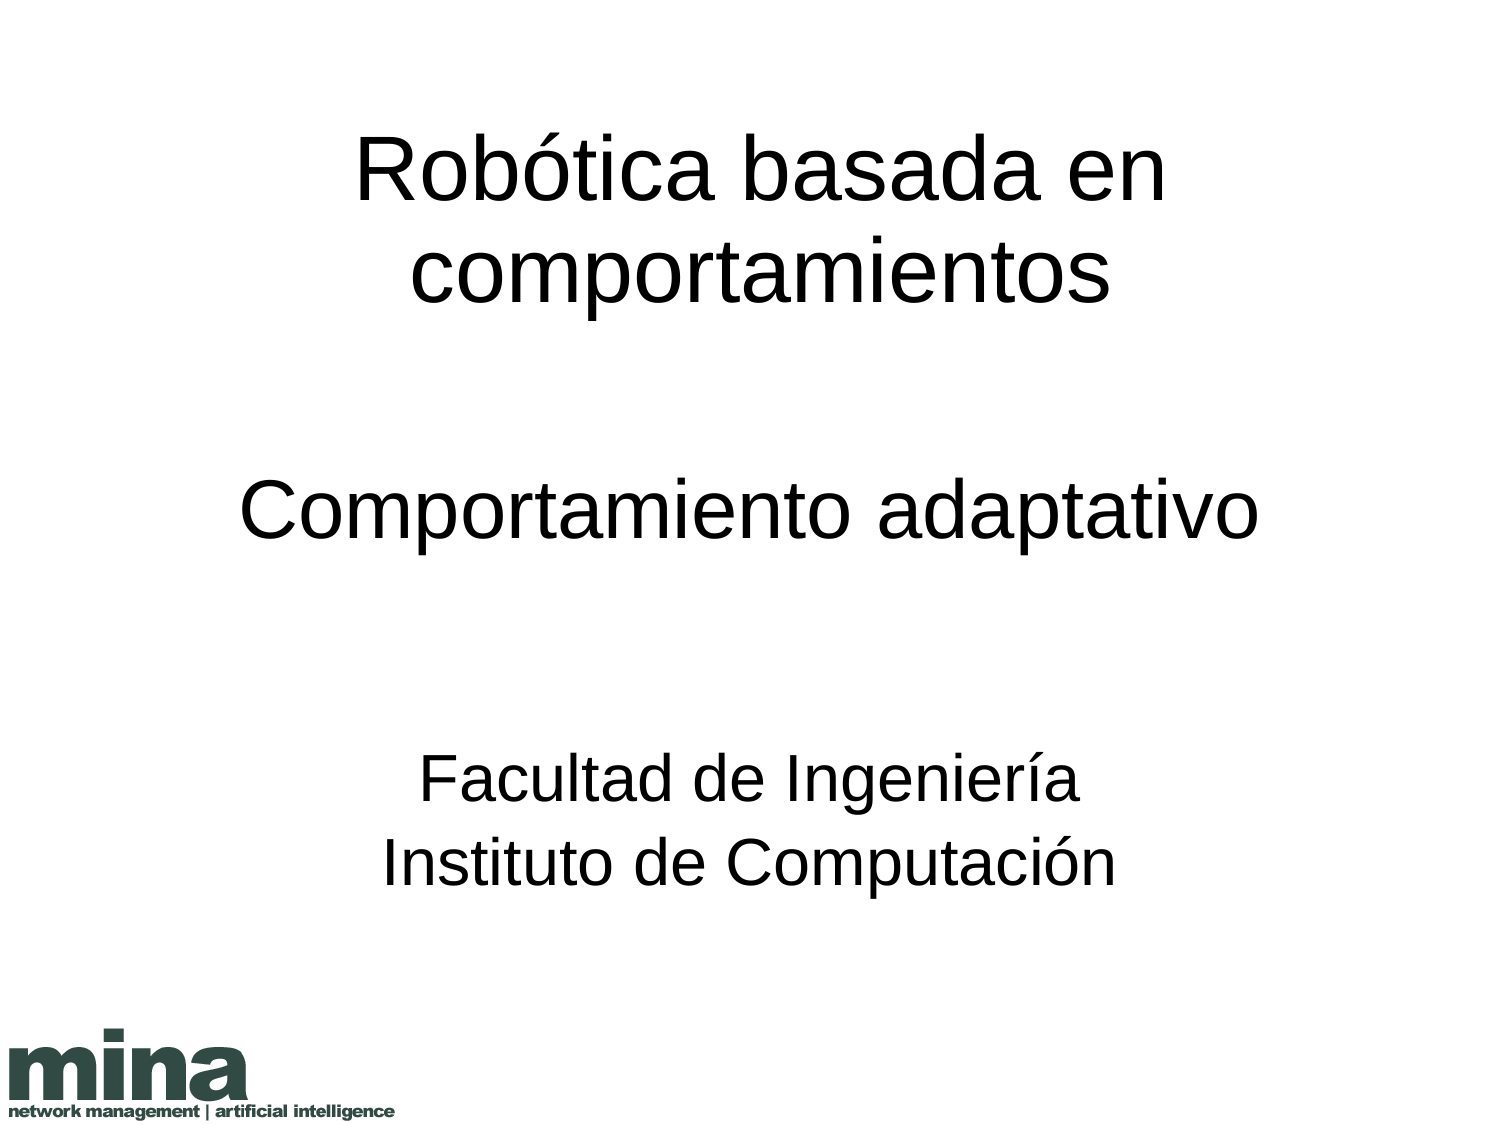

# Robótica basada en comportamientos
Comportamiento adaptativo
Facultad de Ingeniería
Instituto de Computación